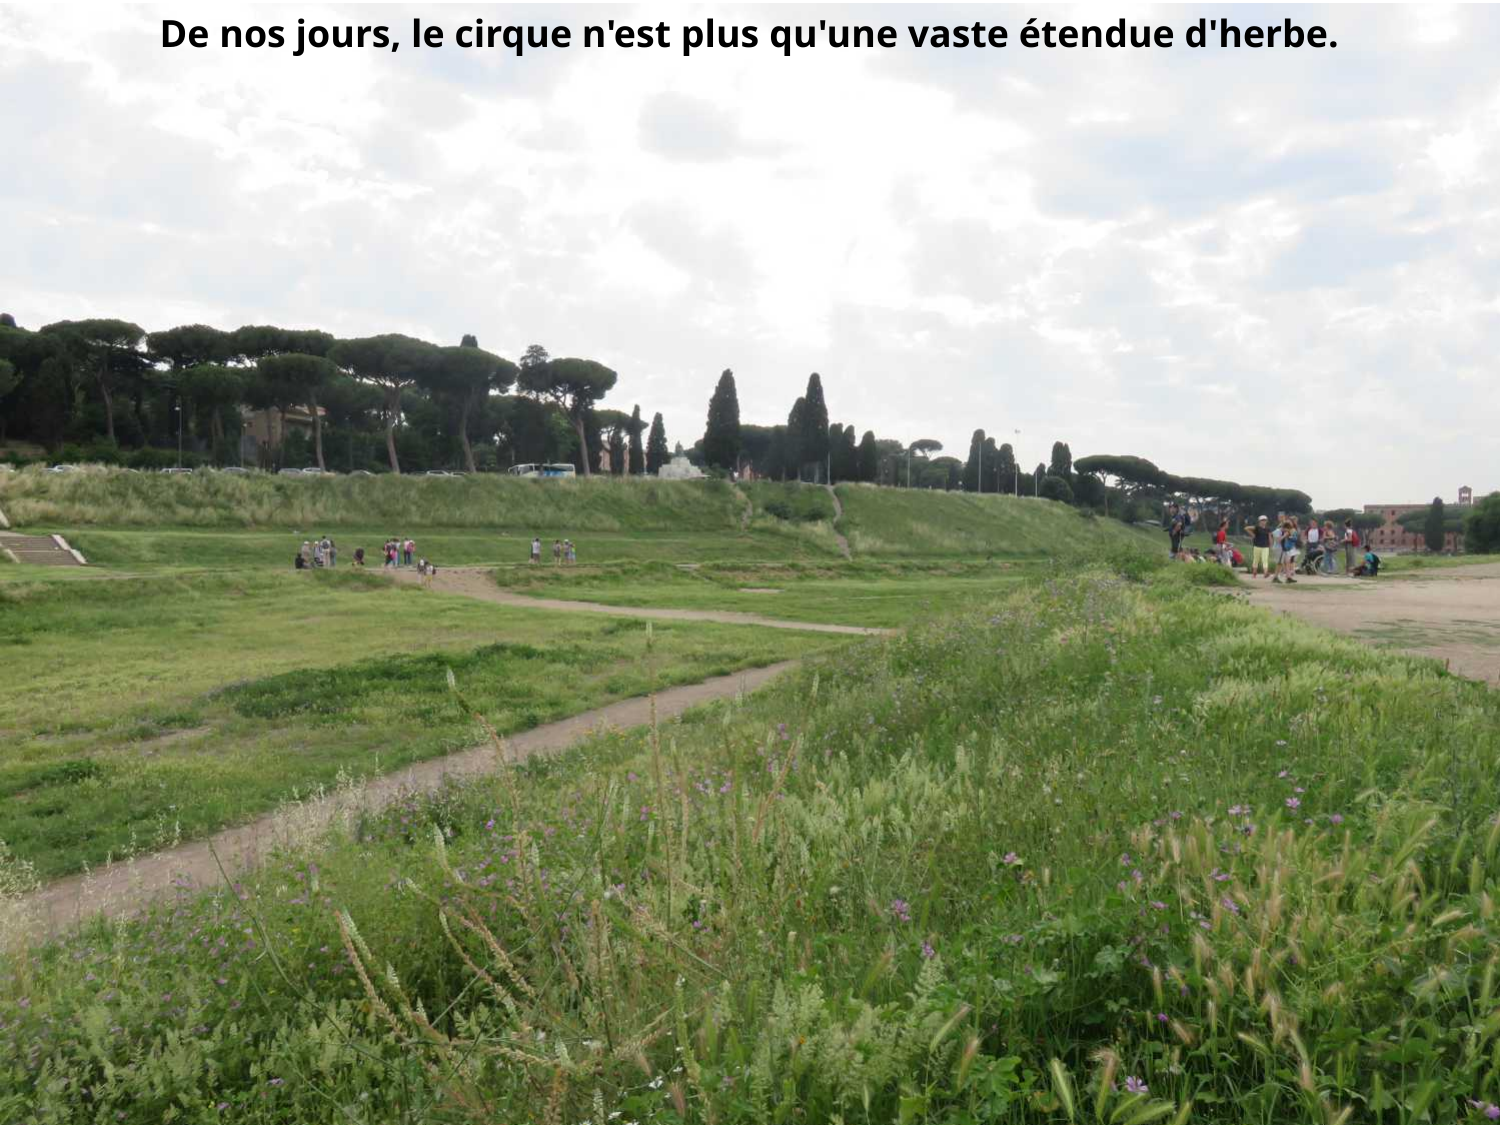

De nos jours, le cirque n'est plus qu'une vaste étendue d'herbe.